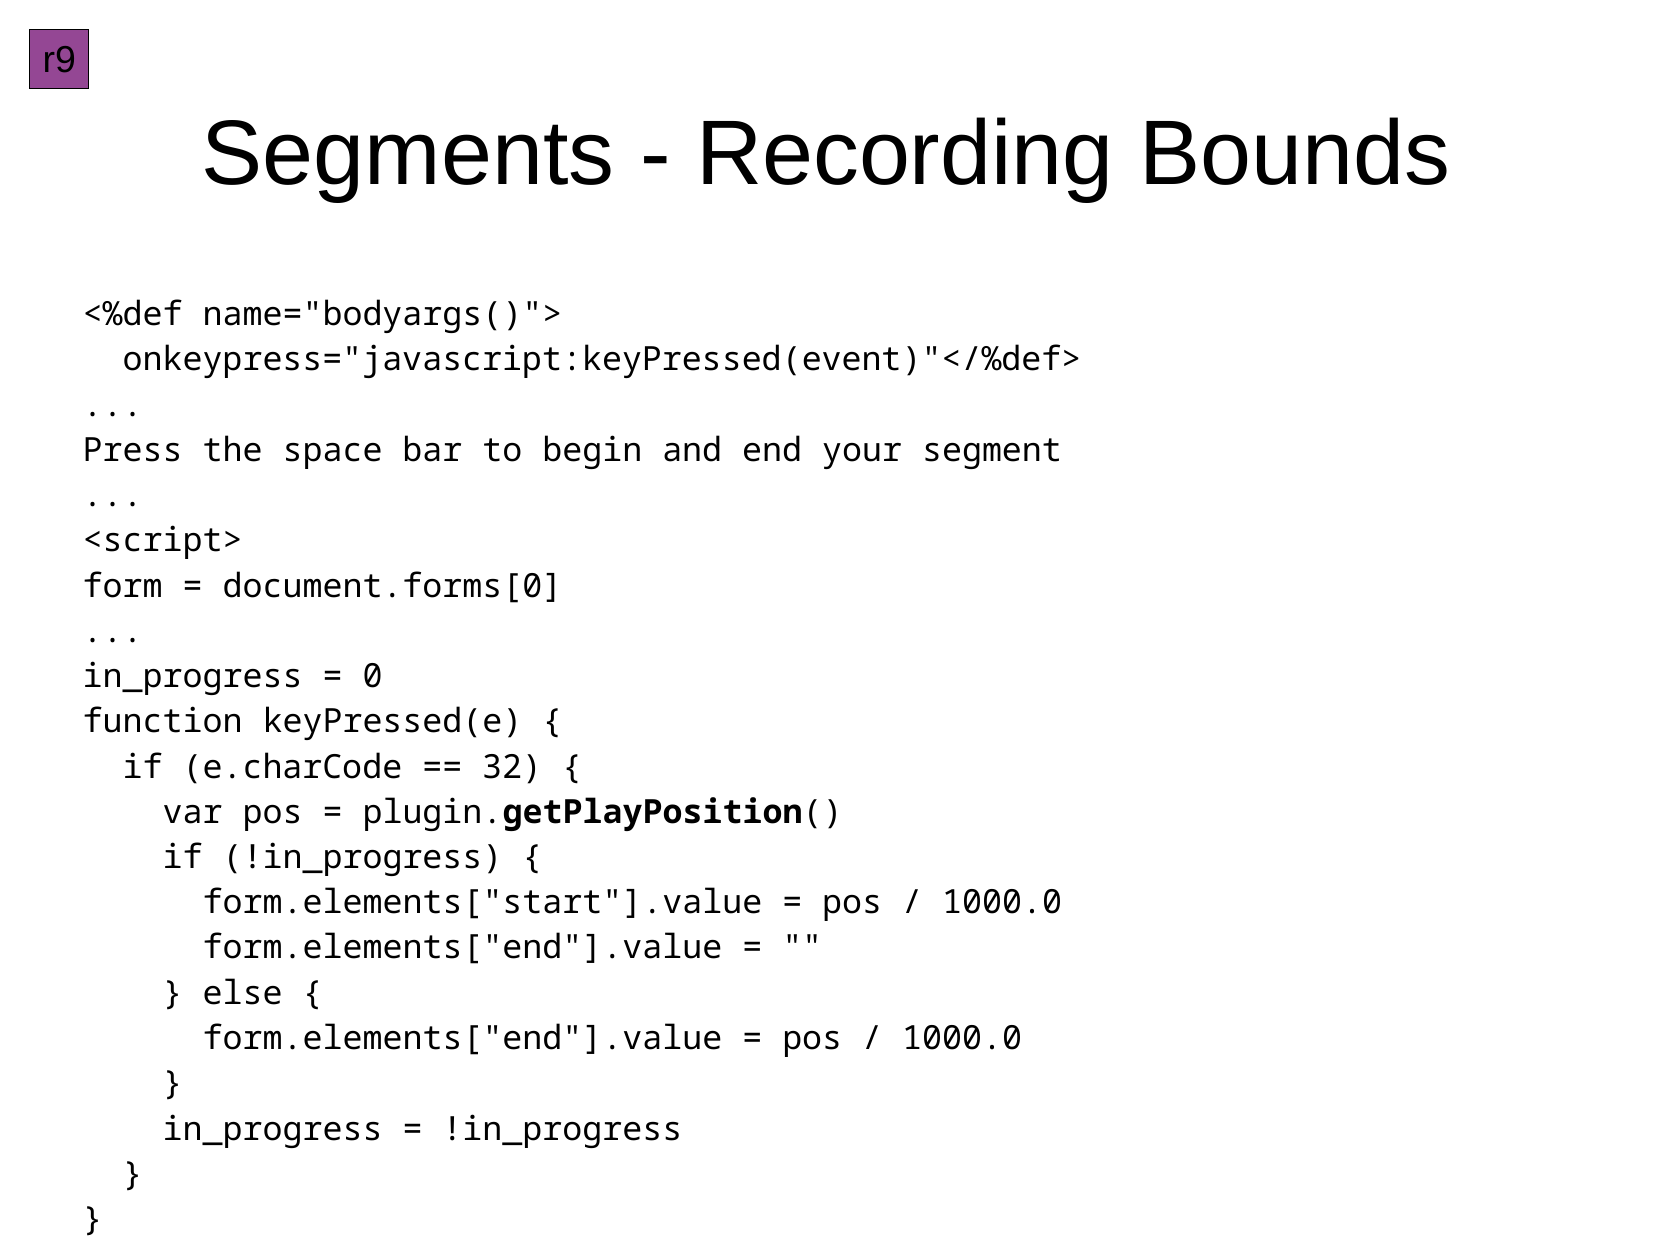

r9
# Segments - Recording Bounds
<%def name="bodyargs()">
 onkeypress="javascript:keyPressed(event)"</%def>
...
Press the space bar to begin and end your segment
...
<script>
form = document.forms[0]
...
in_progress = 0
function keyPressed(e) {
 if (e.charCode == 32) {
 var pos = plugin.getPlayPosition()
 if (!in_progress) {
 form.elements["start"].value = pos / 1000.0
 form.elements["end"].value = ""
 } else {
 form.elements["end"].value = pos / 1000.0
 }
 in_progress = !in_progress
 }
}
</script>